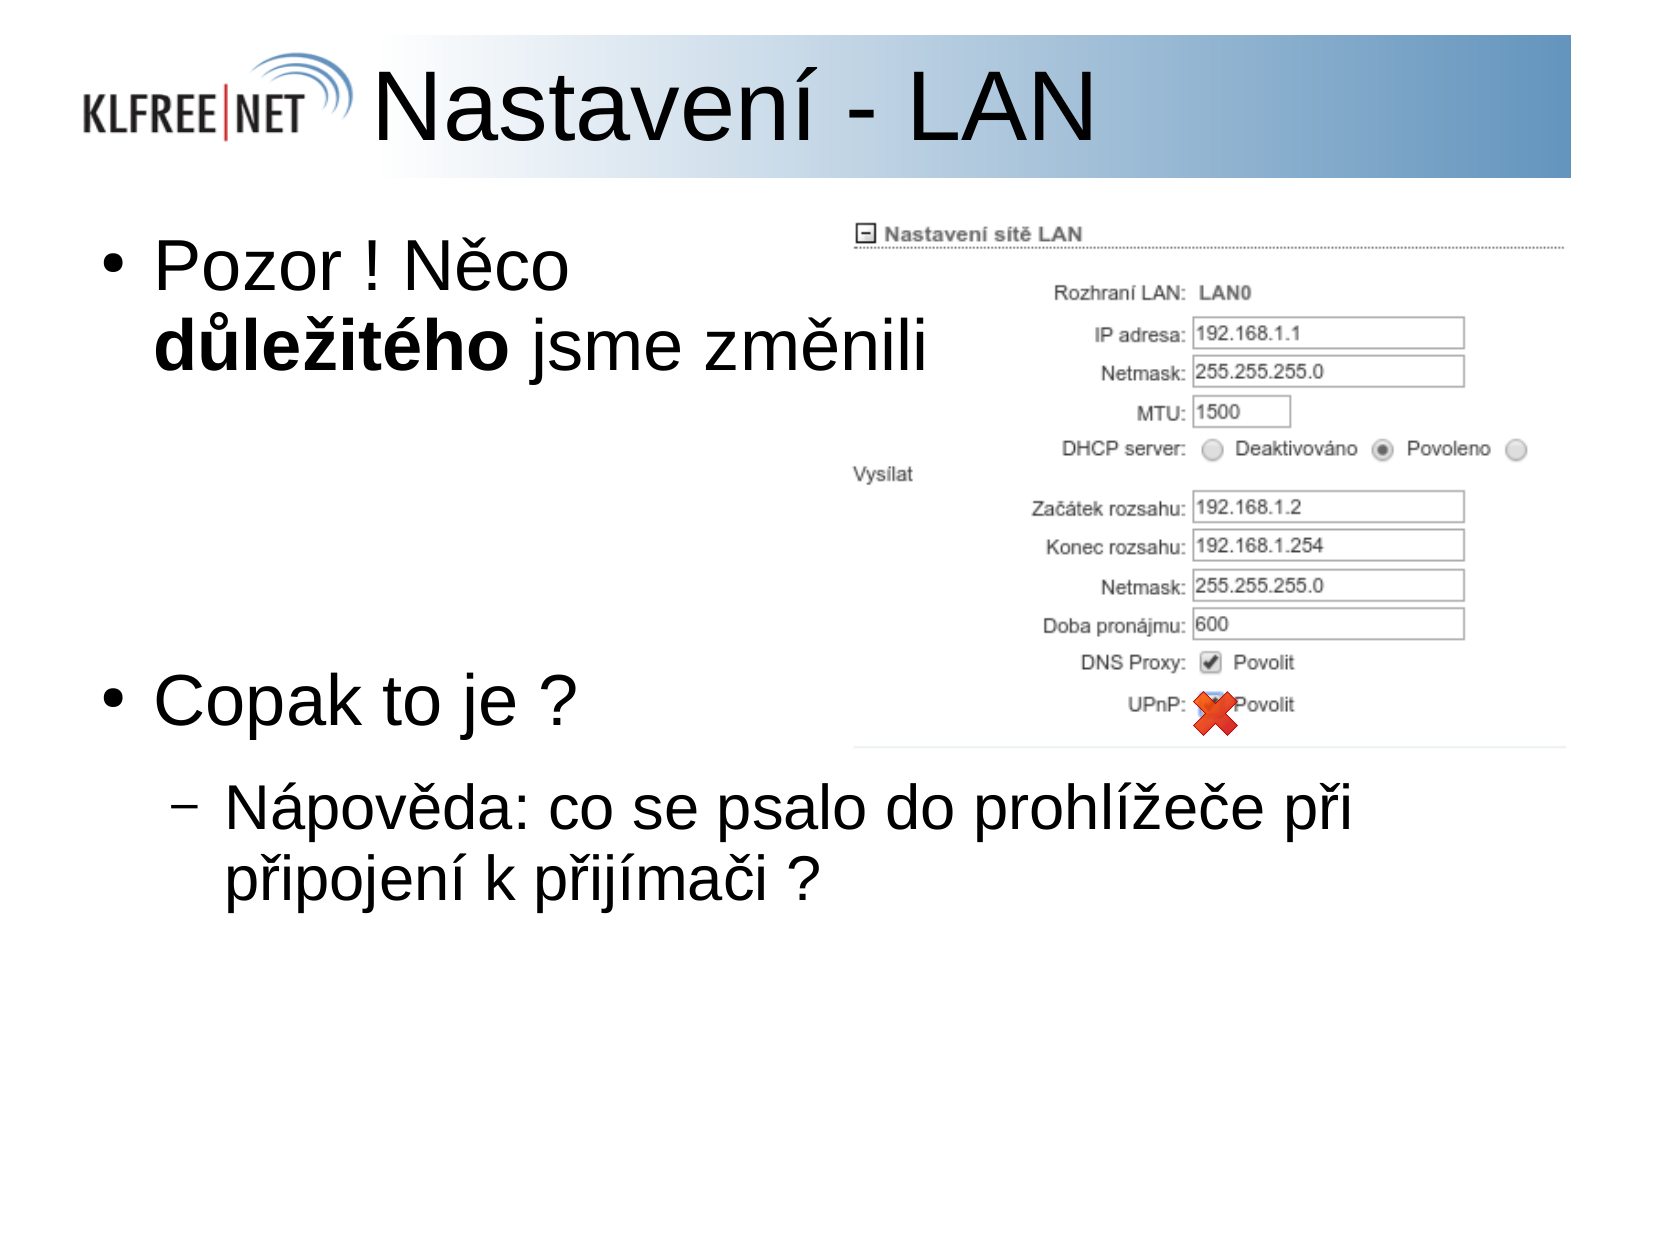

# Nastavení - LAN
Pozor ! Něco
důležitého jsme změnili
Copak to je ?
Nápověda: co se psalo do prohlížeče při připojení k přijímači ?